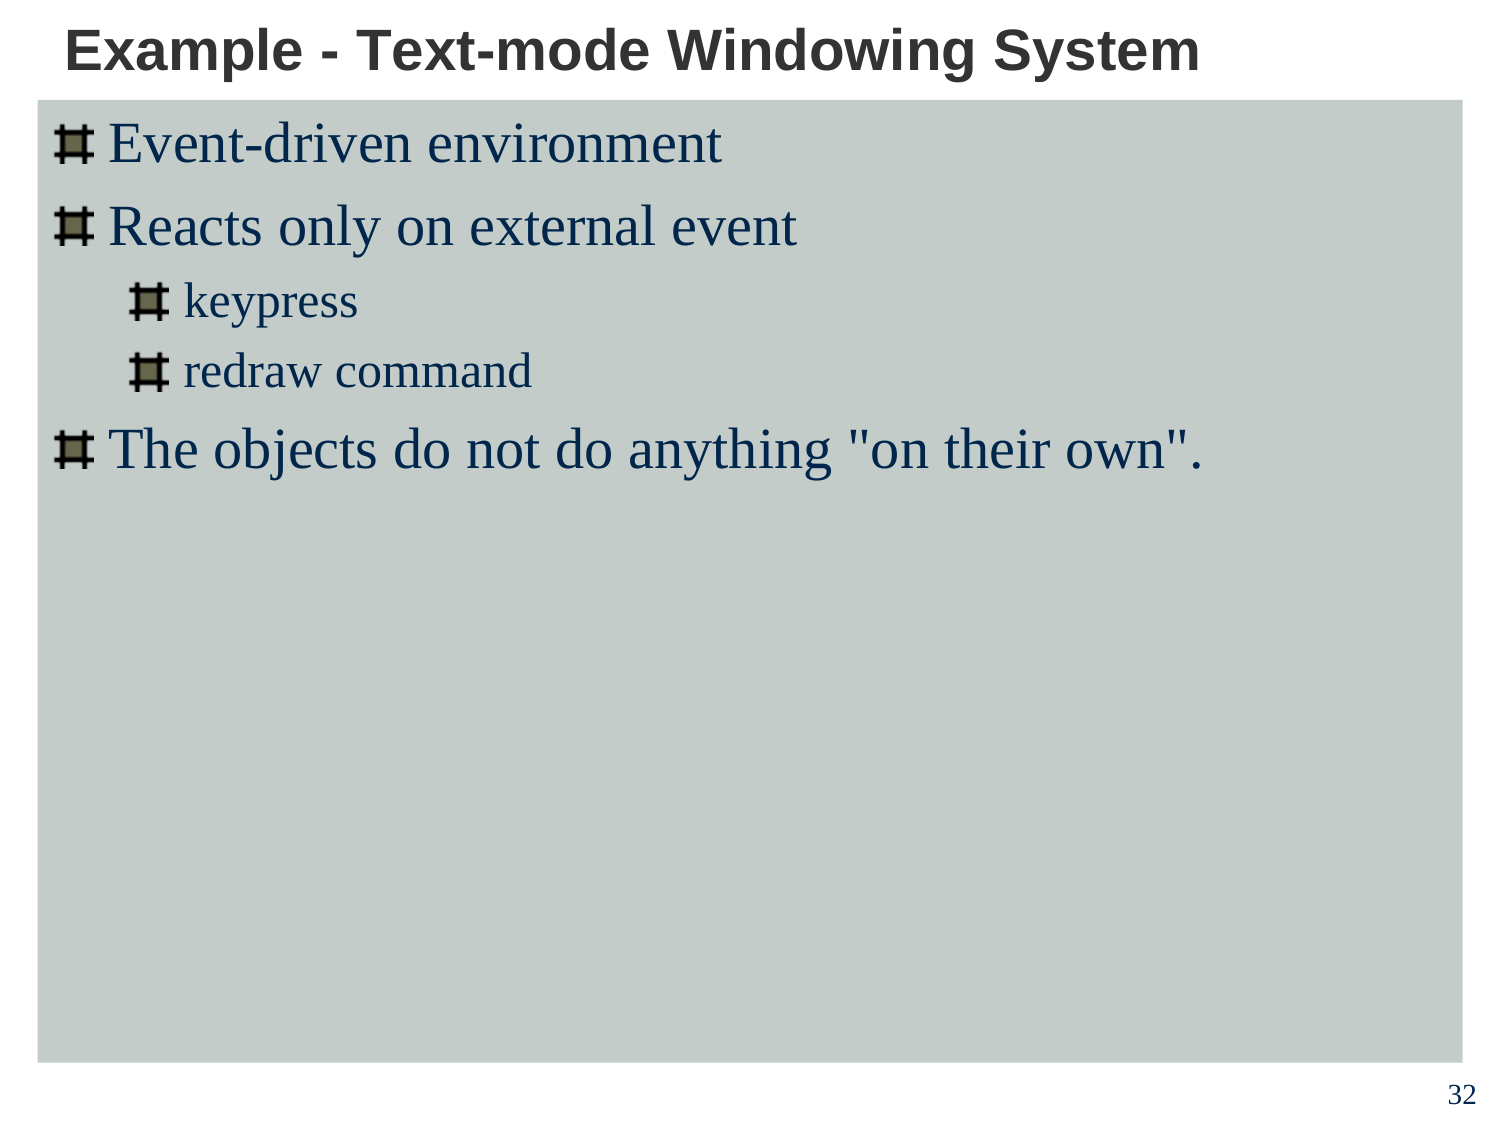

# Example - Text-mode Windowing System
Event-driven environment
Reacts only on external event
keypress
redraw command
The objects do not do anything "on their own".